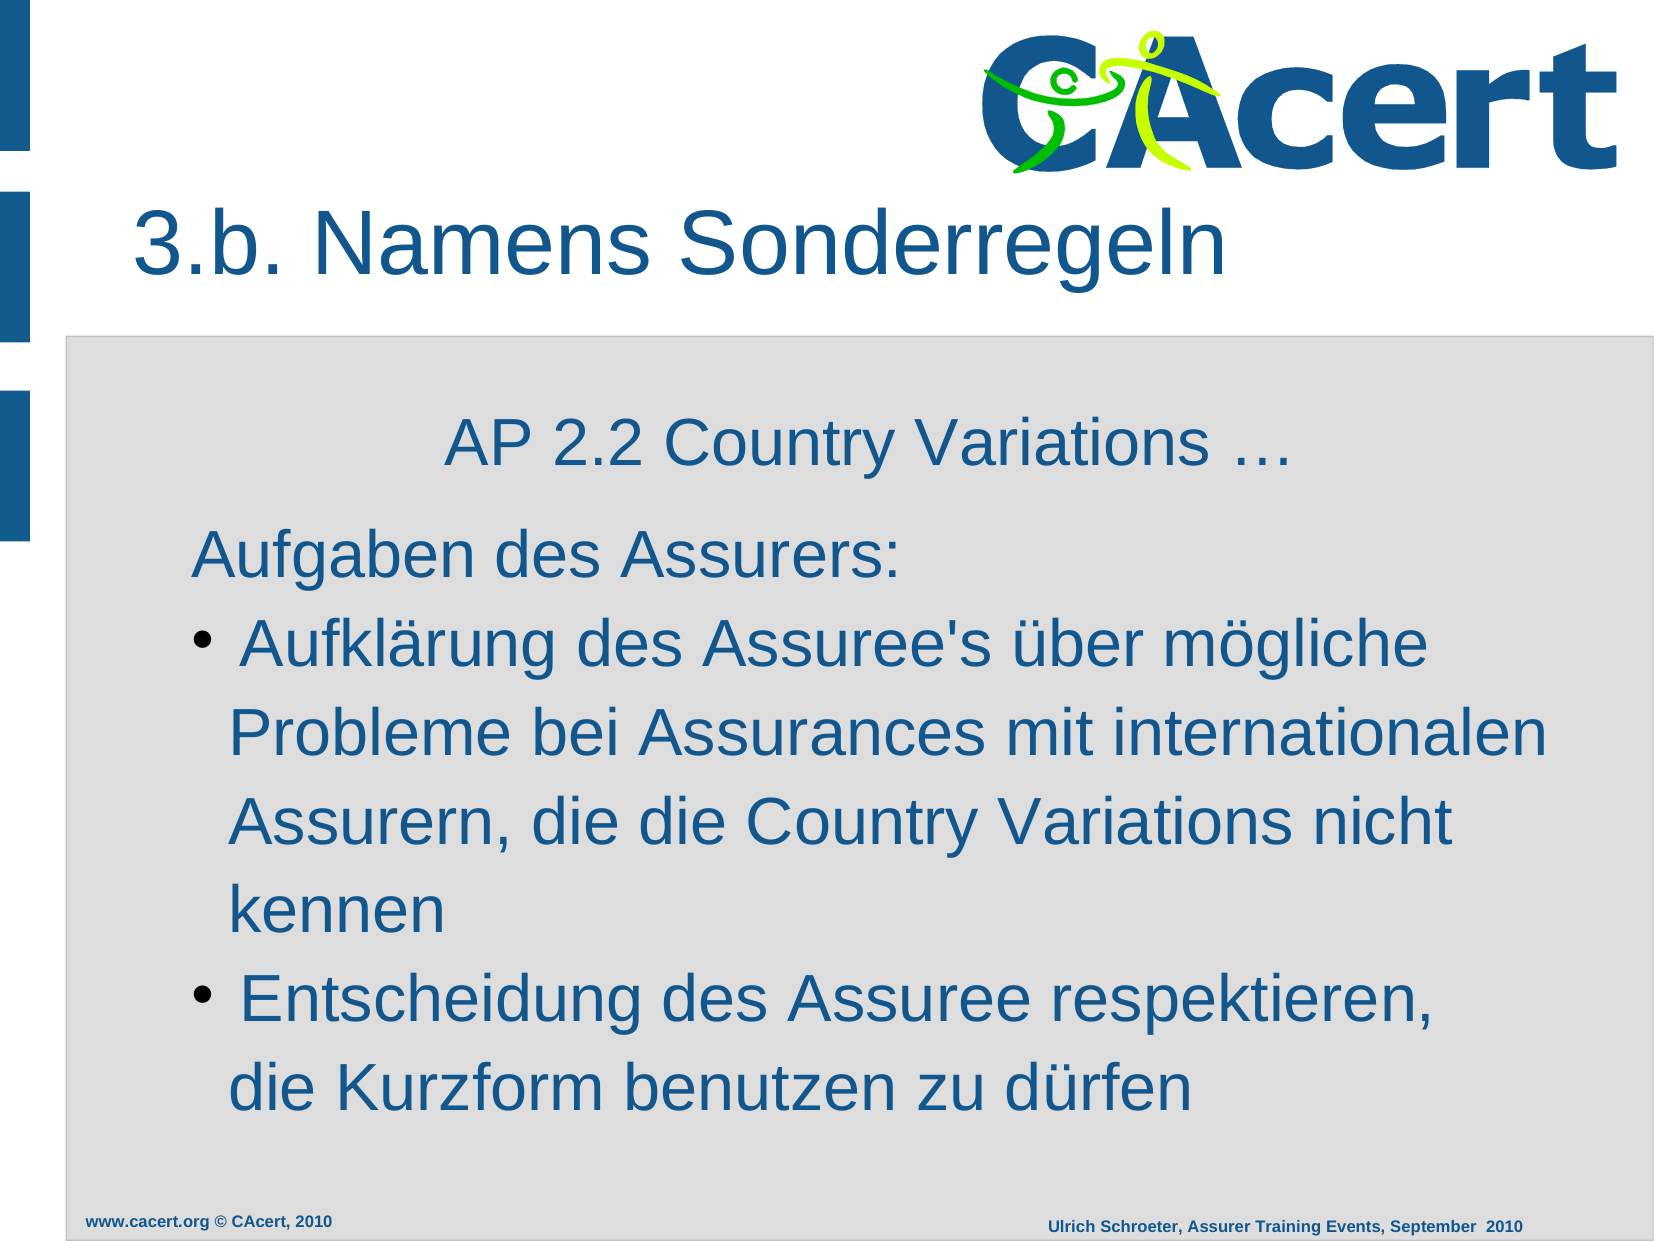

3.b. Namens Sonderregeln
AP 2.2 Country Variations …
Aufgaben des Assurers:
 Aufklärung des Assuree's über mögliche
 Probleme bei Assurances mit internationalen
 Assurern, die die Country Variations nicht
 kennen
 Entscheidung des Assuree respektieren,
 die Kurzform benutzen zu dürfen